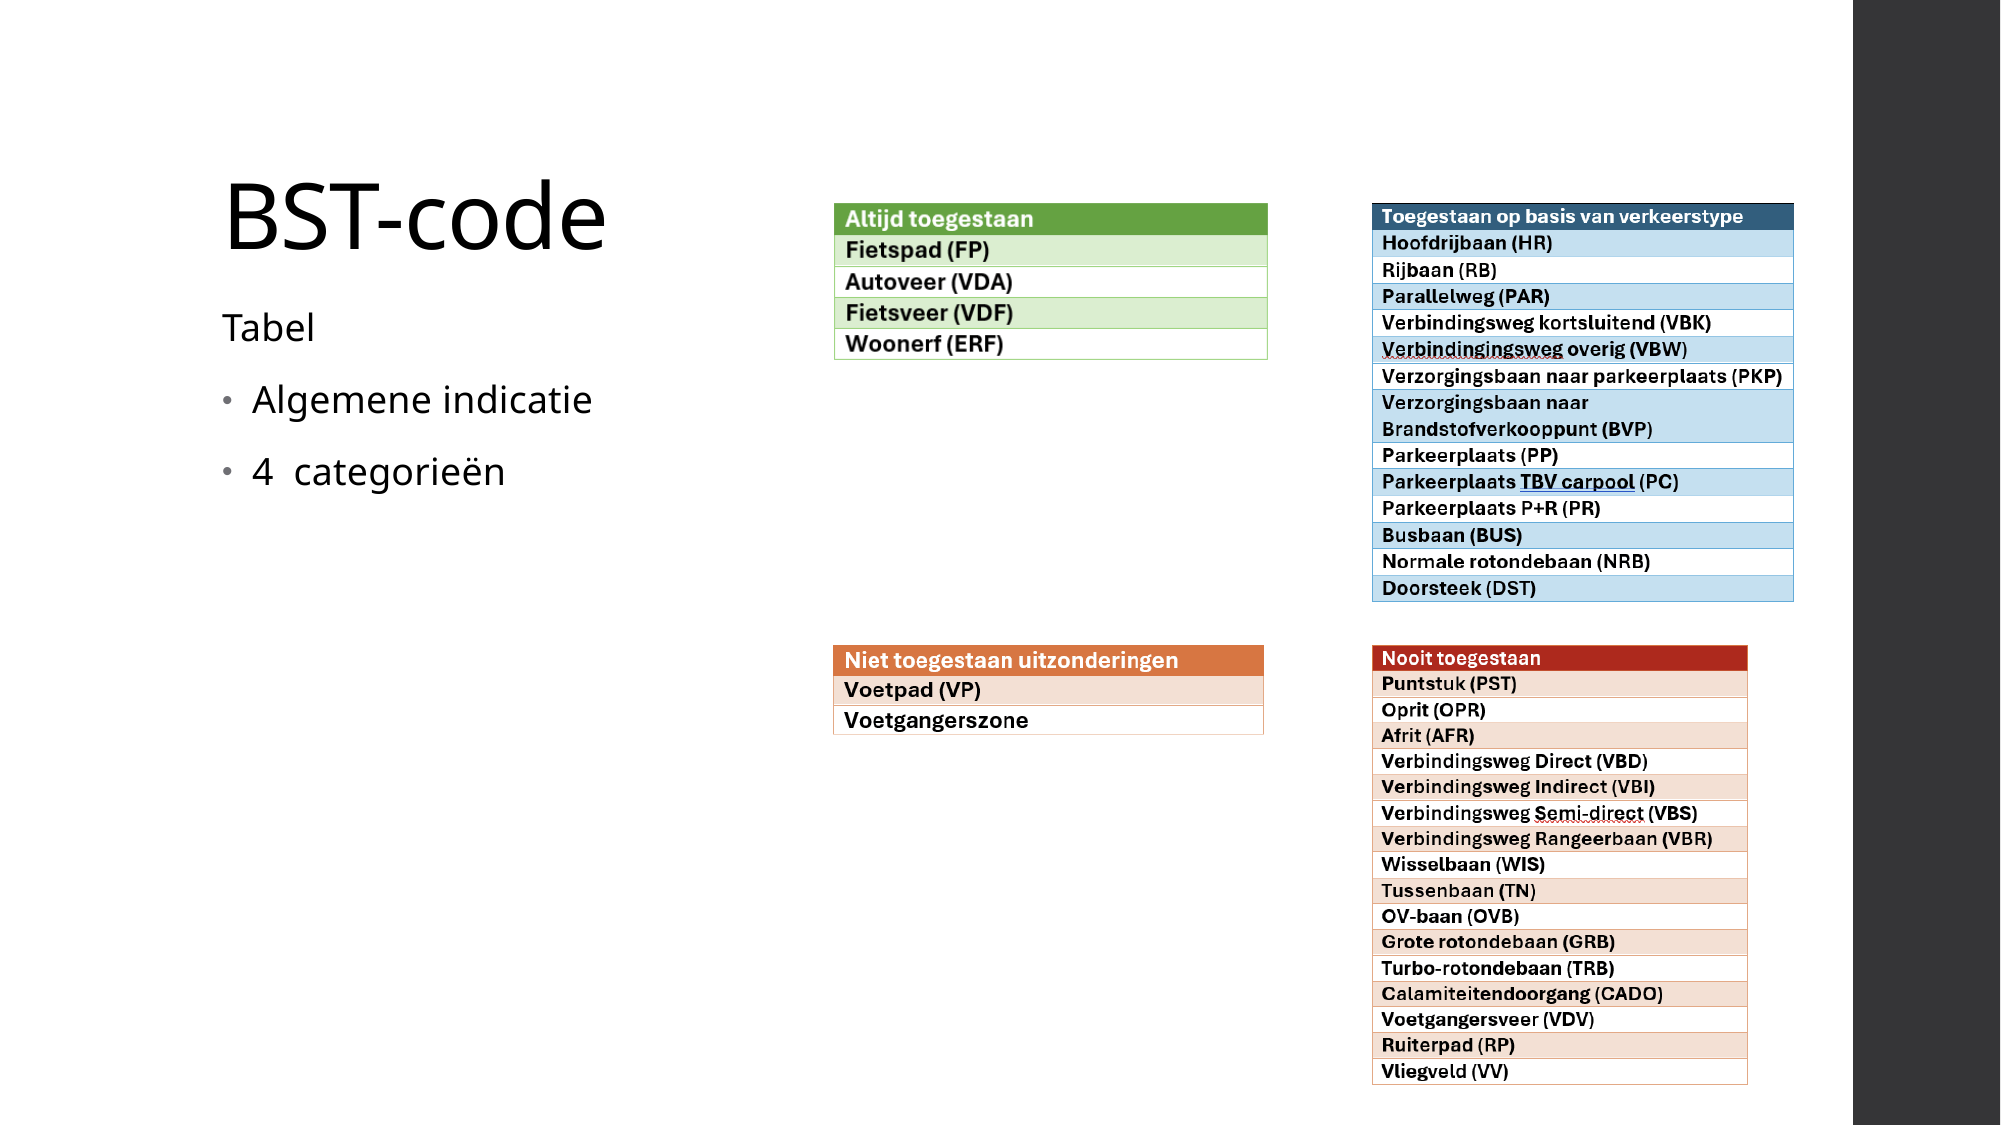

# BST-code
Tabel
Algemene indicatie
4  categorieën